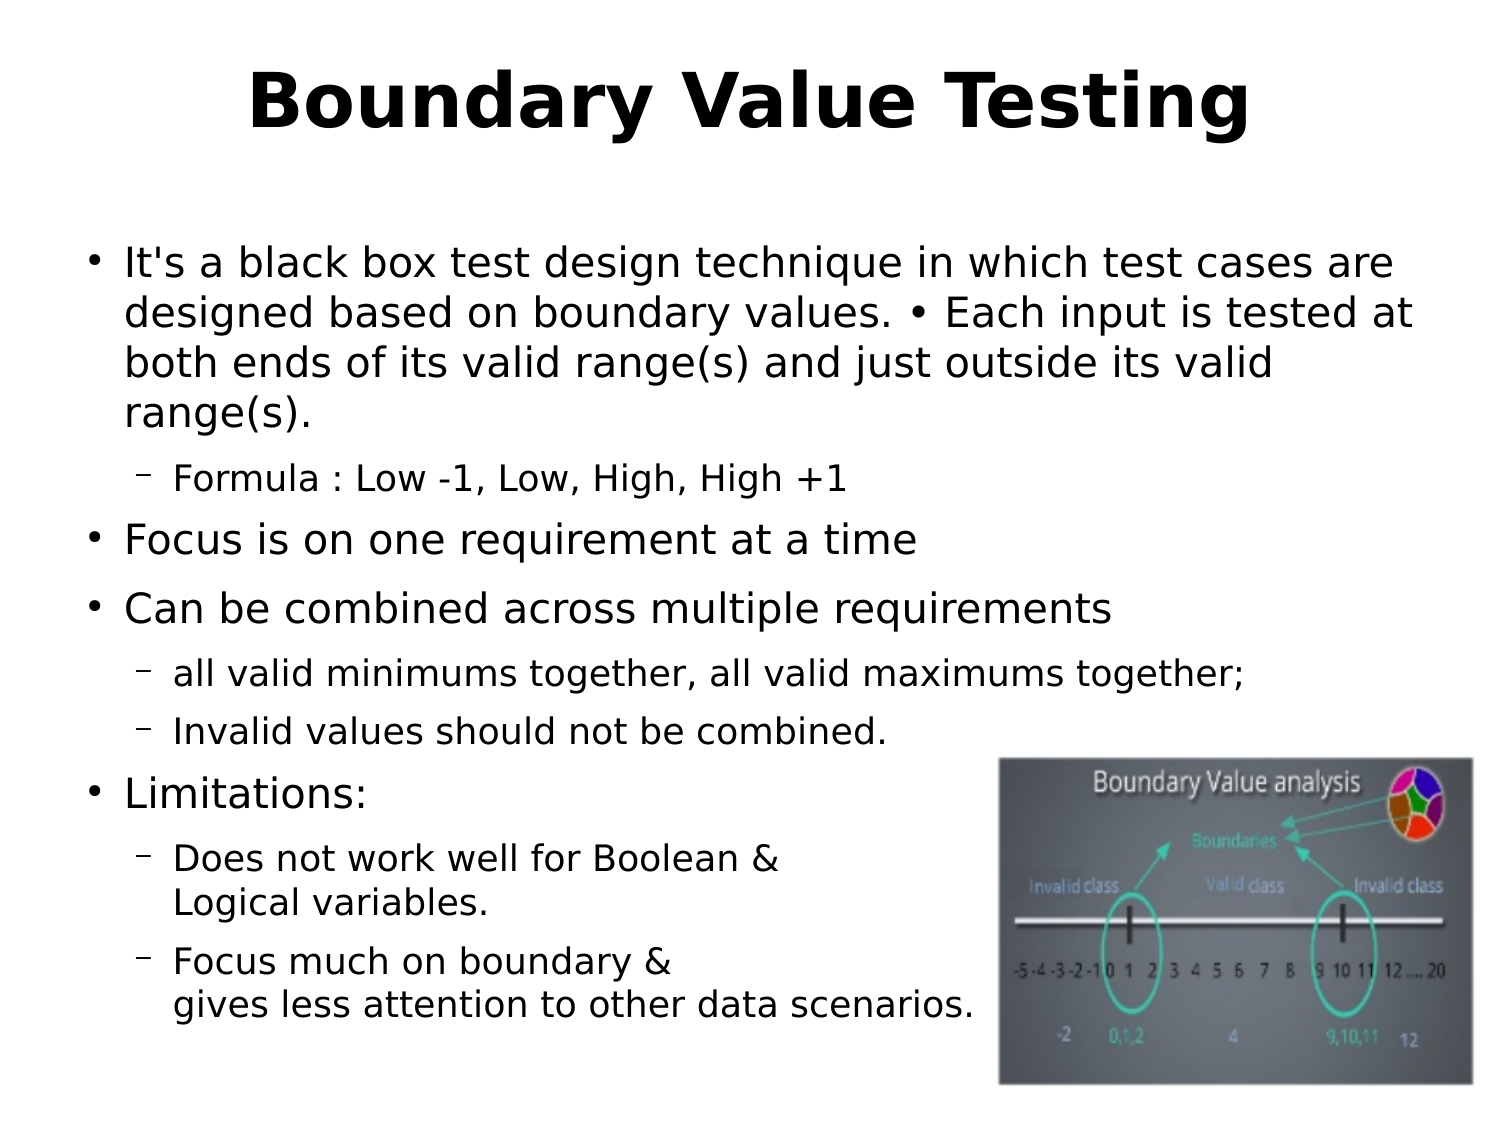

# Boundary Value Testing
It's a black box test design technique in which test cases are designed based on boundary values. • Each input is tested at both ends of its valid range(s) and just outside its valid range(s).
Formula : Low -1, Low, High, High +1
Focus is on one requirement at a time
Can be combined across multiple requirements
all valid minimums together, all valid maximums together;
Invalid values should not be combined.
Limitations:
Does not work well for Boolean &
Logical variables.
Focus much on boundary &
gives less attention to other data scenarios.